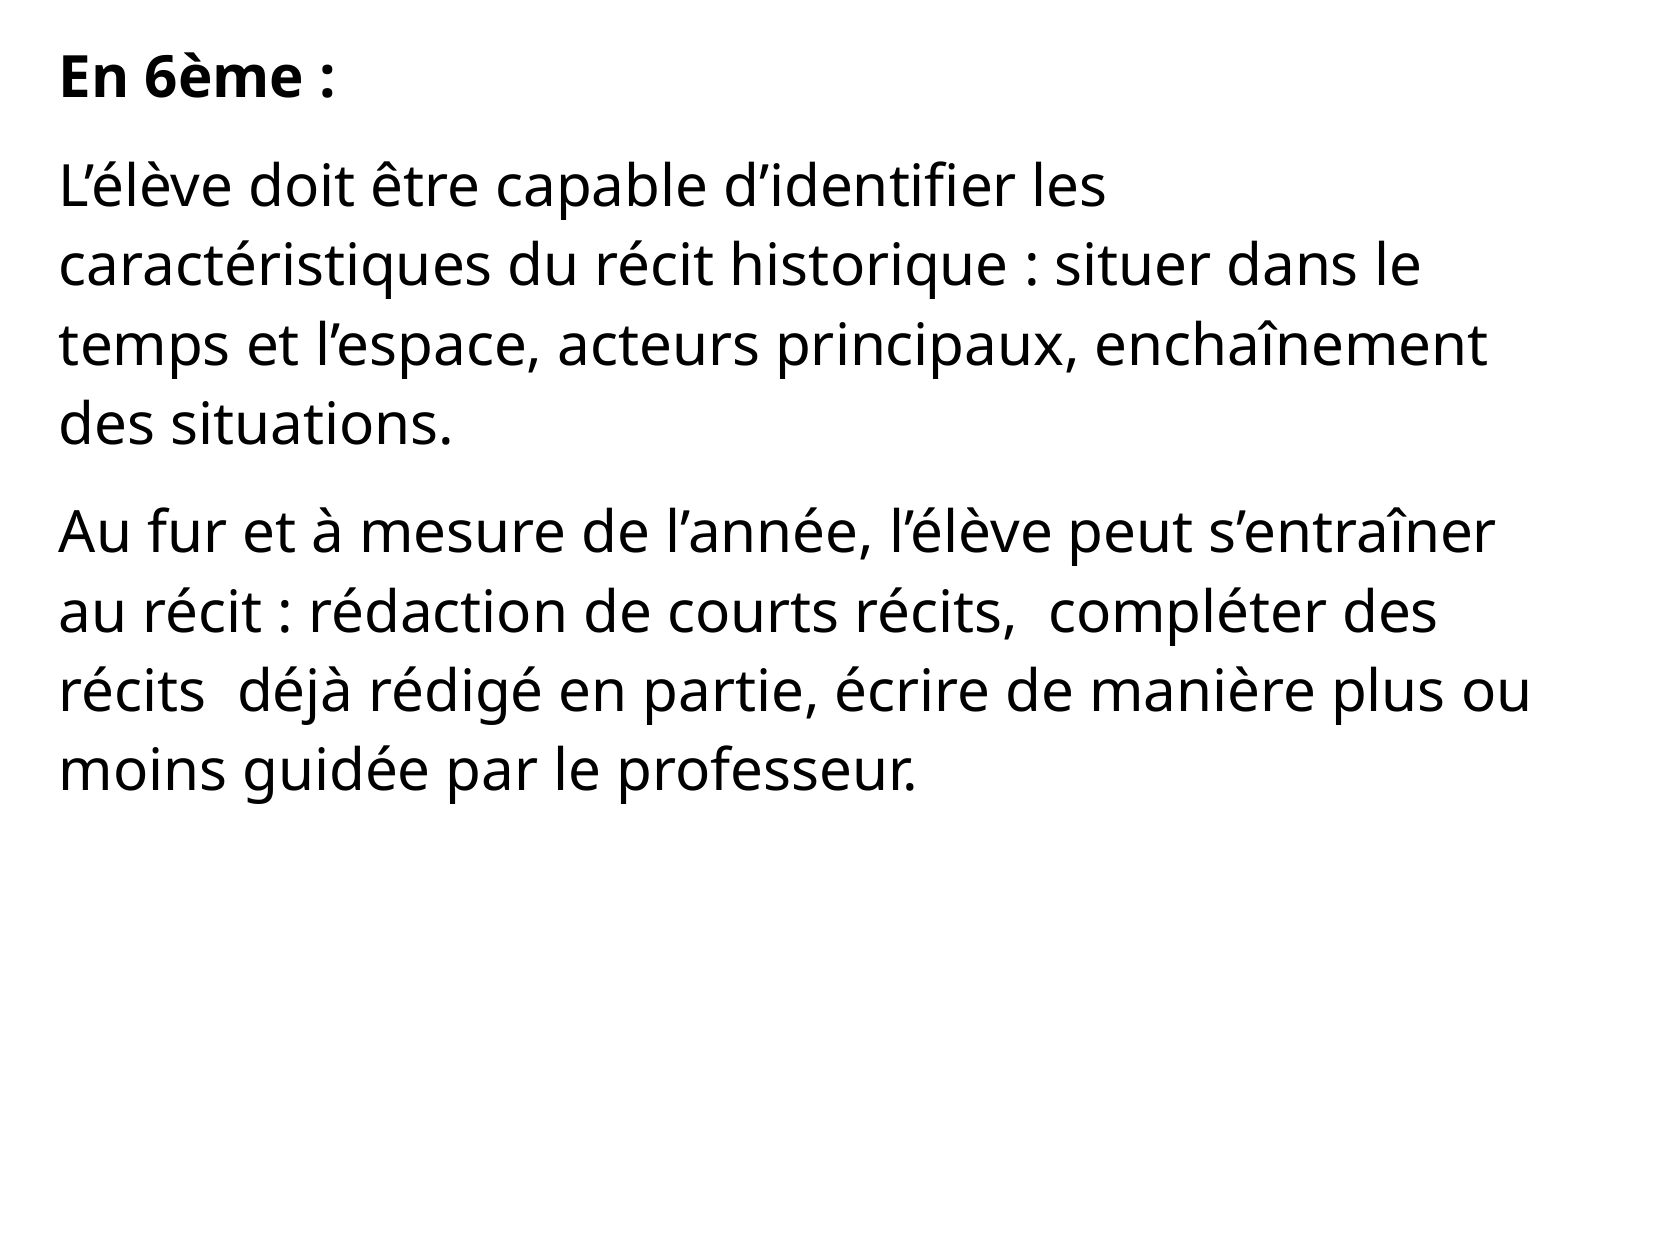

En 6ème :
L’élève doit être capable d’identifier les caractéristiques du récit historique : situer dans le temps et l’espace, acteurs principaux, enchaînement des situations.
Au fur et à mesure de l’année, l’élève peut s’entraîner au récit : rédaction de courts récits, compléter des récits déjà rédigé en partie, écrire de manière plus ou moins guidée par le professeur.
#